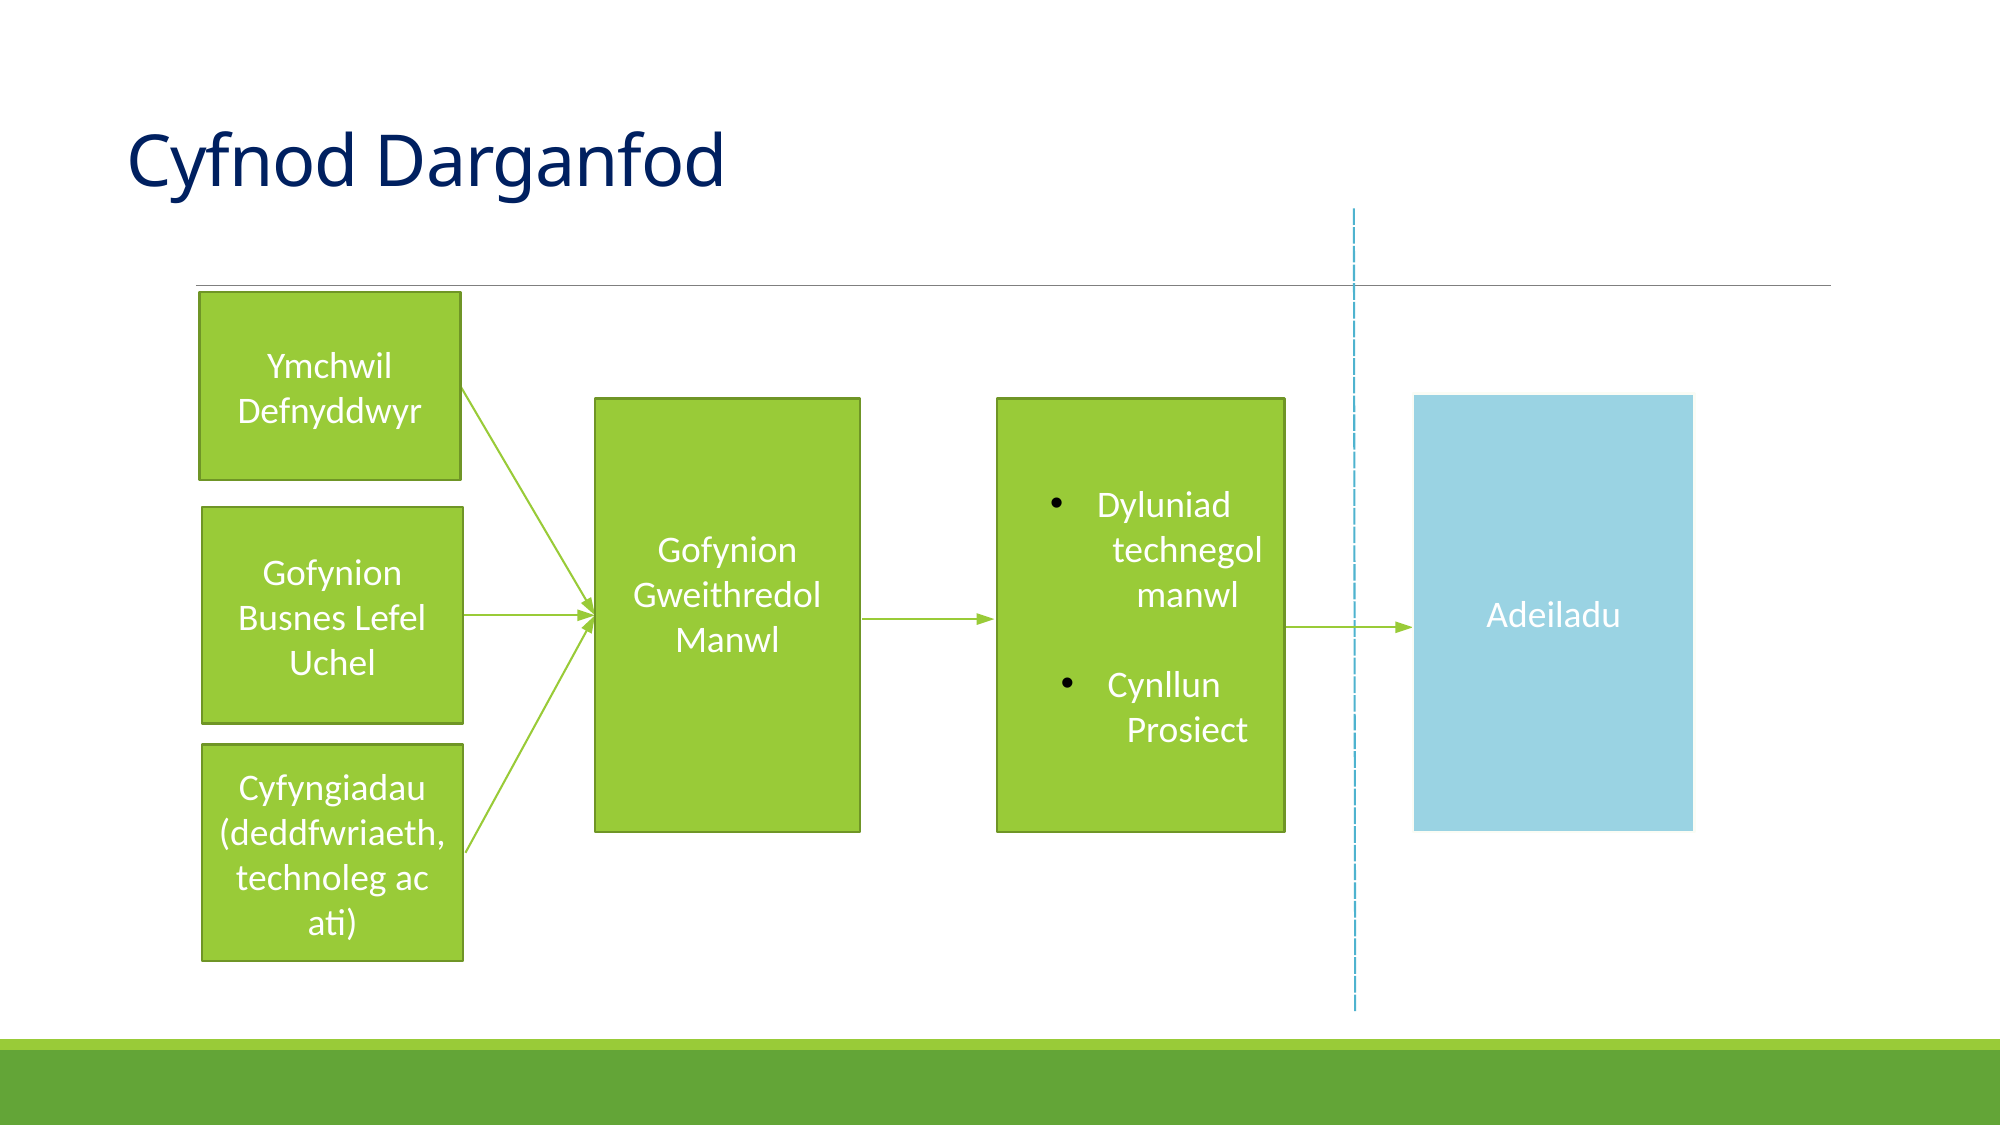

# Cyfnod Darganfod
Ymchwil Defnyddwyr
Adeiladu
Gofynion Gweithredol Manwl
Dyluniad technegol manwl
Cynllun Prosiect
Gofynion Busnes Lefel Uchel
Cyfyngiadau (deddfwriaeth, technoleg ac ati)